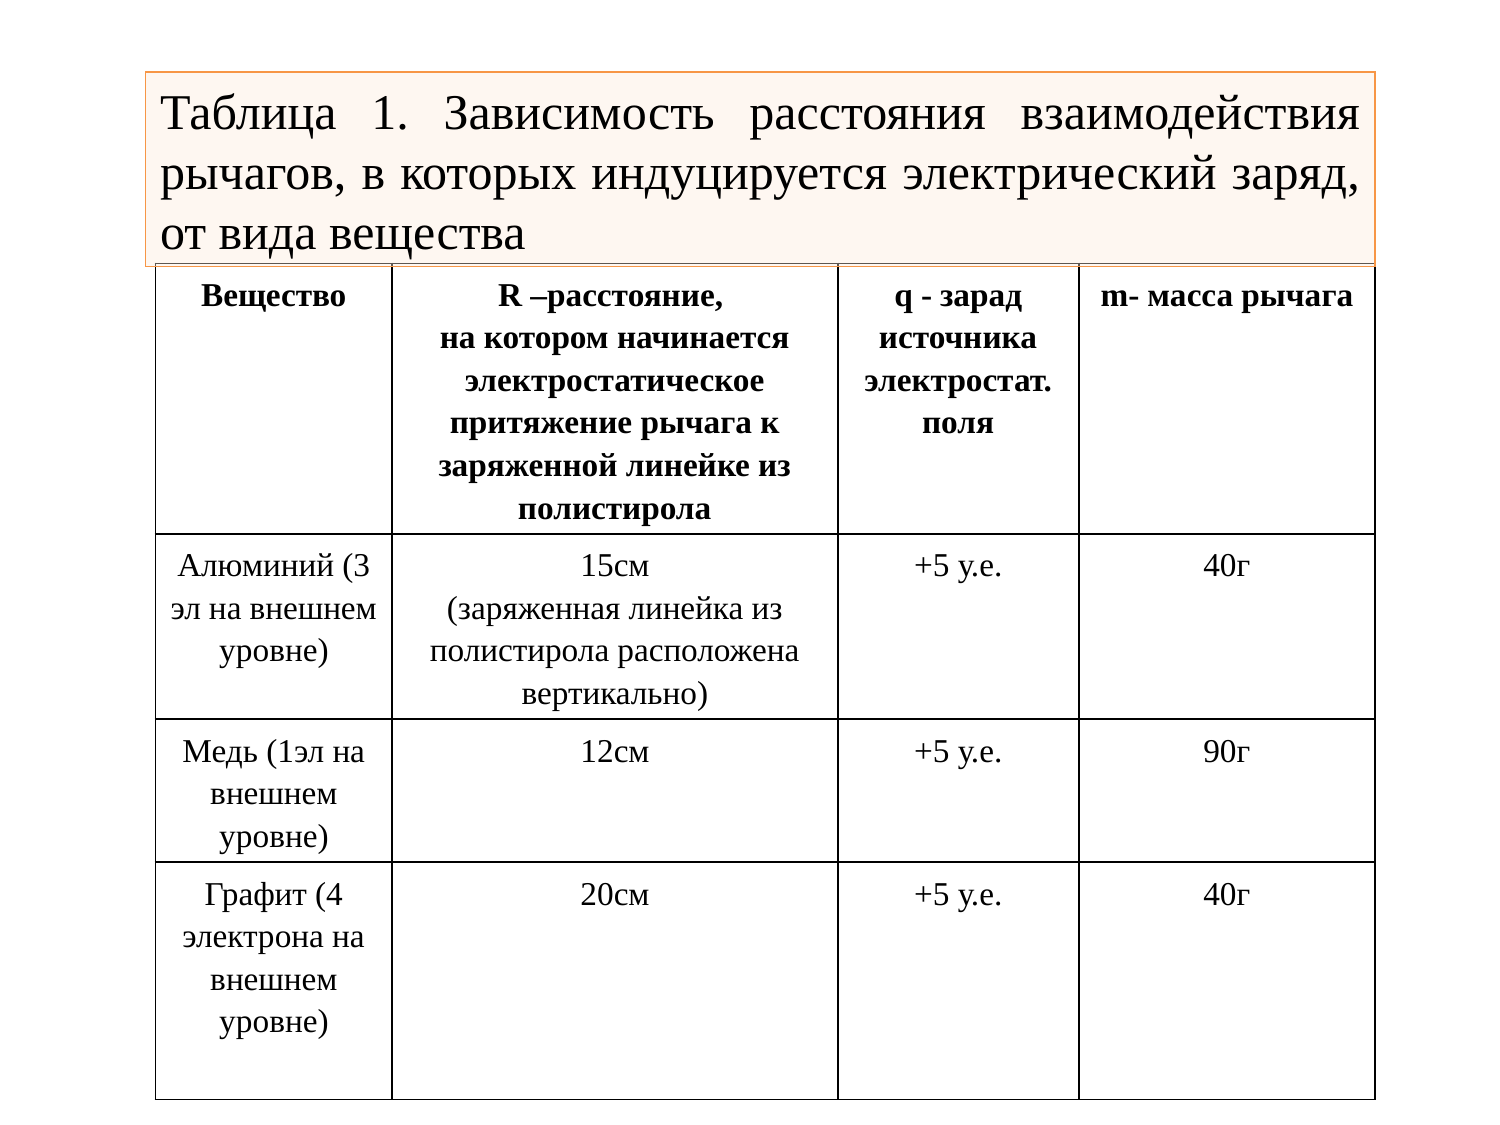

Таблица 1. Зависимость расстояния взаимодействия рычагов, в которых индуцируется электрический заряд, от вида вещества
| Вещество | R –расстояние, на котором начинается электростатическое притяжение рычага к заряженной линейке из полистирола | q - зарад источника электростат. поля | m- масса рычага |
| --- | --- | --- | --- |
| Алюминий (3 эл на внешнем уровне) | 15см (заряженная линейка из полистирола расположена вертикально) | +5 у.е. | 40г |
| Медь (1эл на внешнем уровне) | 12см | +5 у.е. | 90г |
| Графит (4 электрона на внешнем уровне) | 20см | +5 у.е. | 40г |